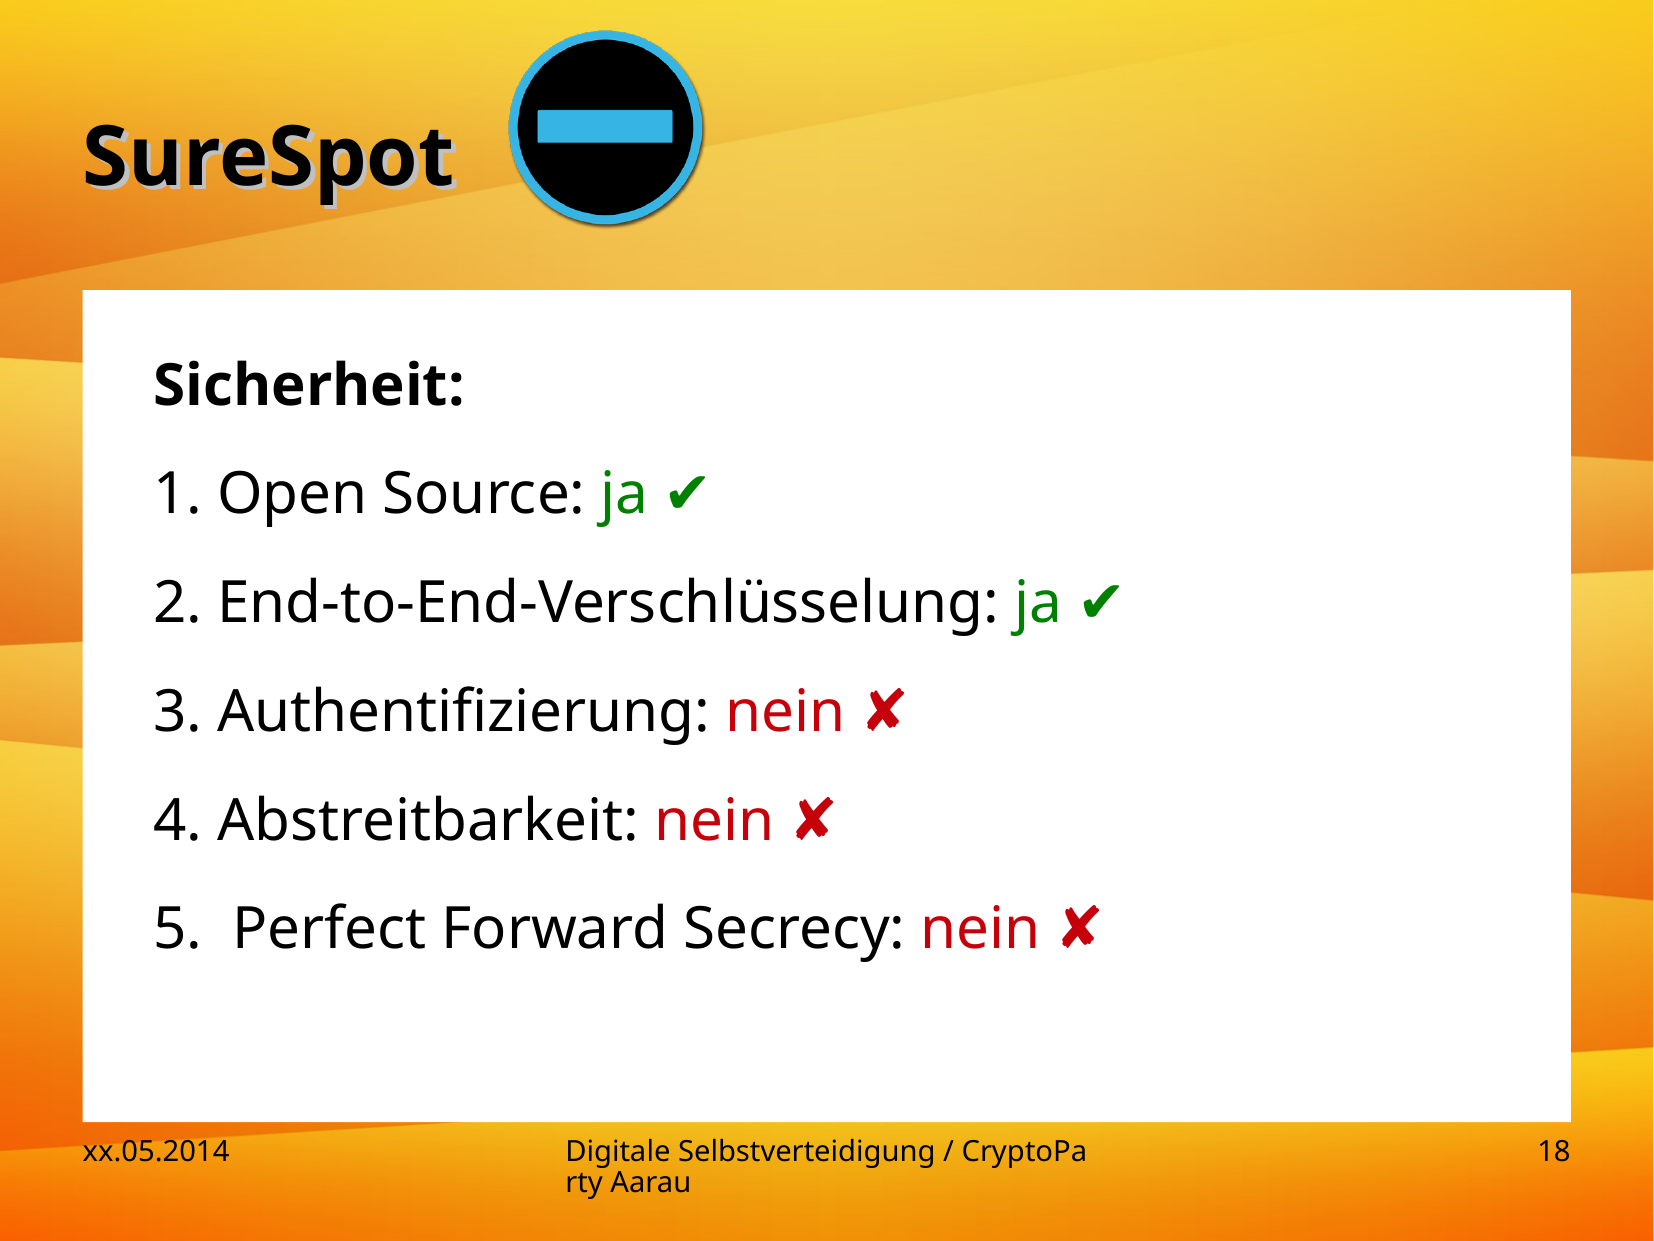

# SureSpot
Sicherheit:
1. Open Source: ja ✔
2. End-to-End-Verschlüsselung: ja ✔
3. Authentifizierung: nein ✘
4. Abstreitbarkeit: nein ✘
5. Perfect Forward Secrecy: nein ✘
xx.05.2014
Digitale Selbstverteidigung / CryptoParty Aarau
18